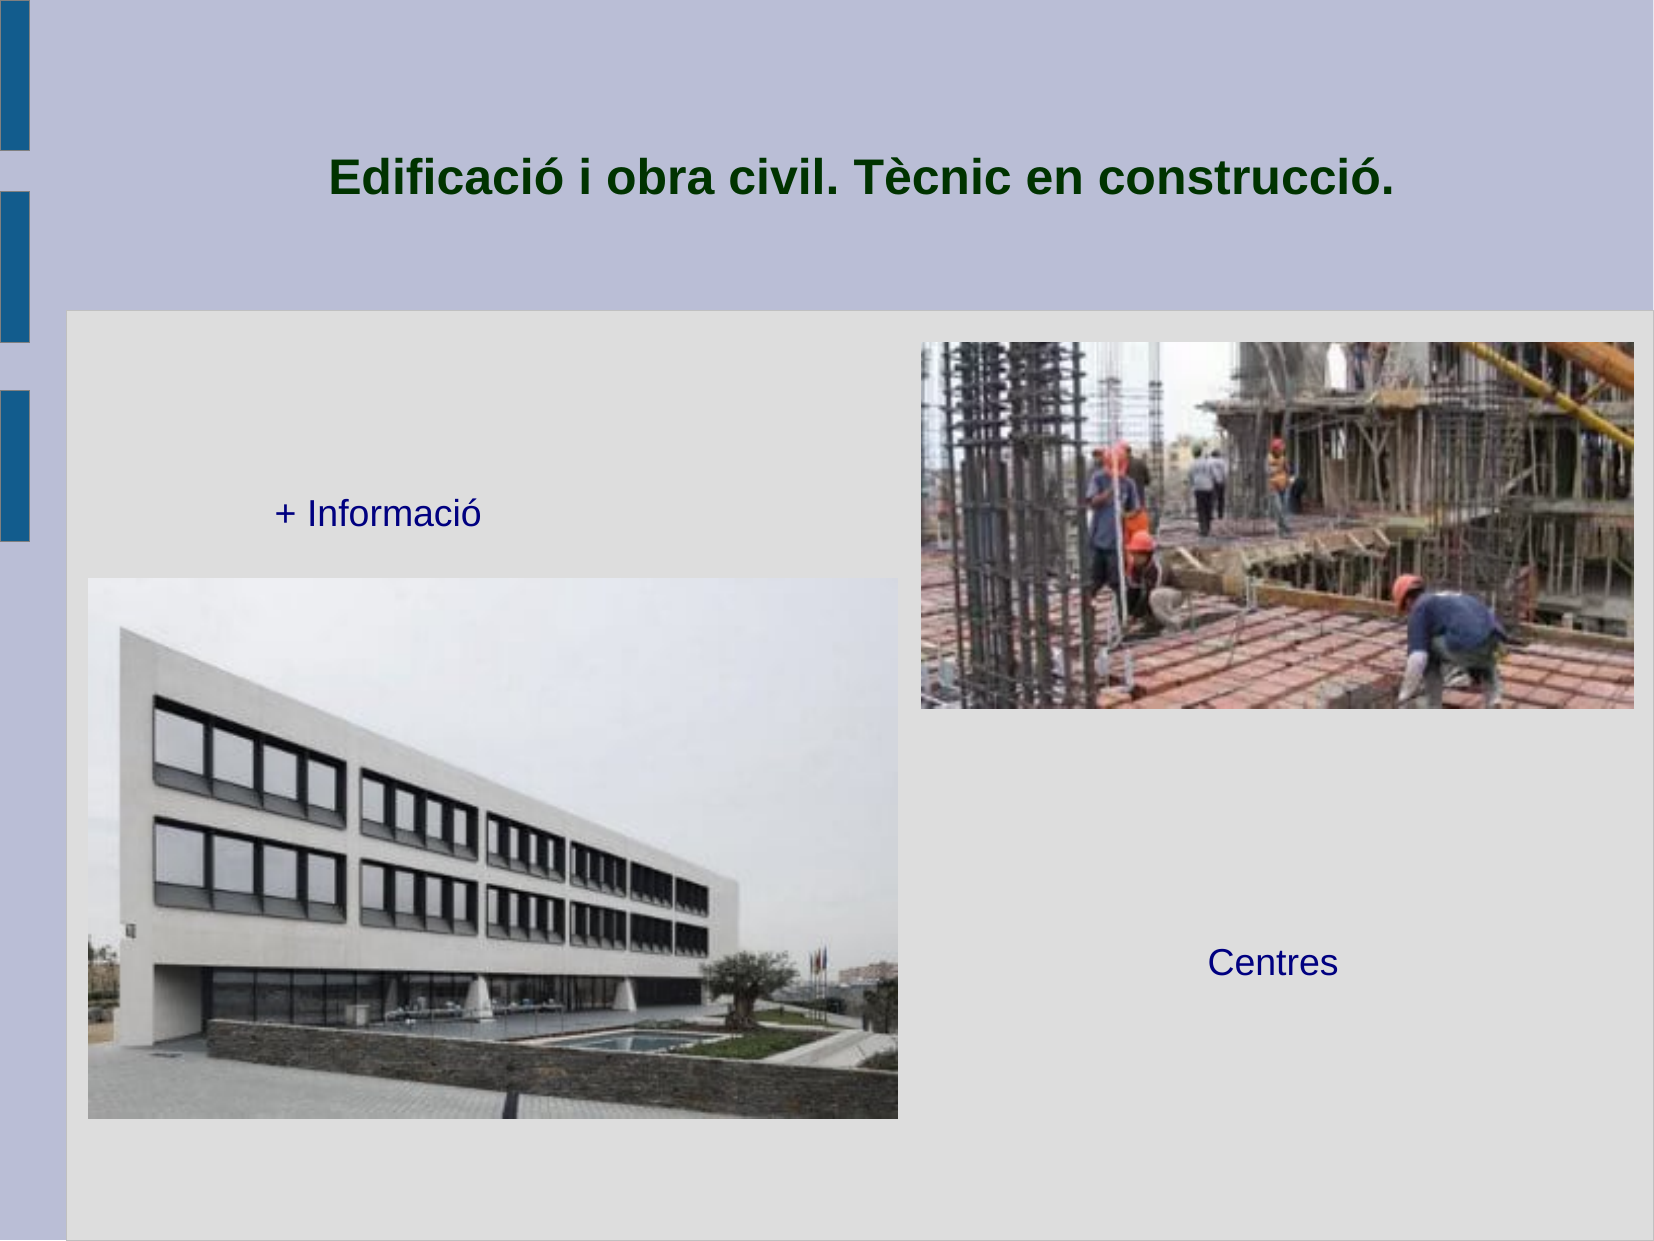

# Edificació i obra civil. Tècnic en construcció.
+ Informació
Centres